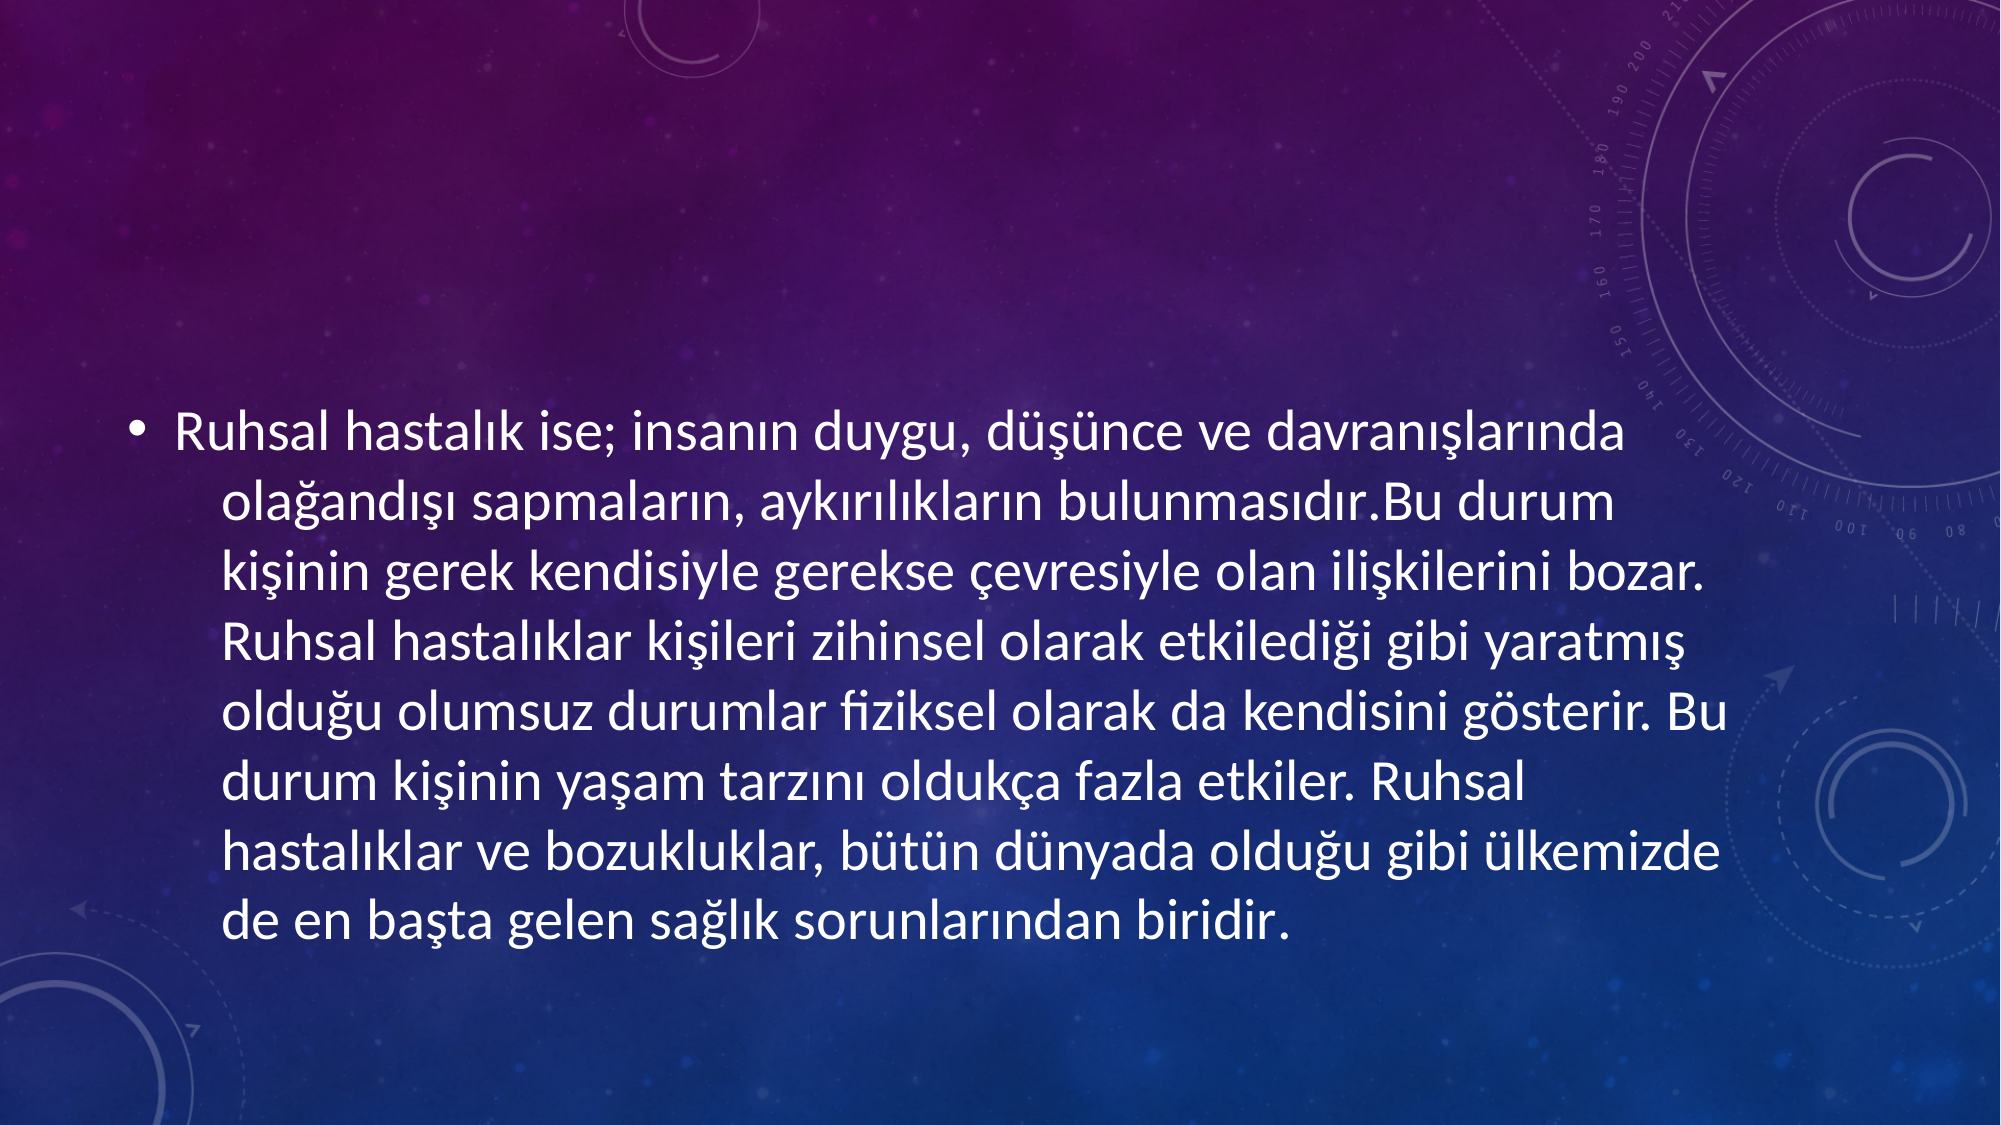

#
Ruhsal hastalık ise; insanın duygu, düşünce ve davranışlarında olağandışı sapmaların, aykırılıkların bulunmasıdır.Bu durum kişinin gerek kendisiyle gerekse çevresiyle olan ilişkilerini bozar. Ruhsal hastalıklar kişileri zihinsel olarak etkilediği gibi yaratmış olduğu olumsuz durumlar fiziksel olarak da kendisini gösterir. Bu durum kişinin yaşam tarzını oldukça fazla etkiler. Ruhsal hastalıklar ve bozukluklar, bütün dünyada olduğu gibi ülkemizde de en başta gelen sağlık sorunlarından biridir.